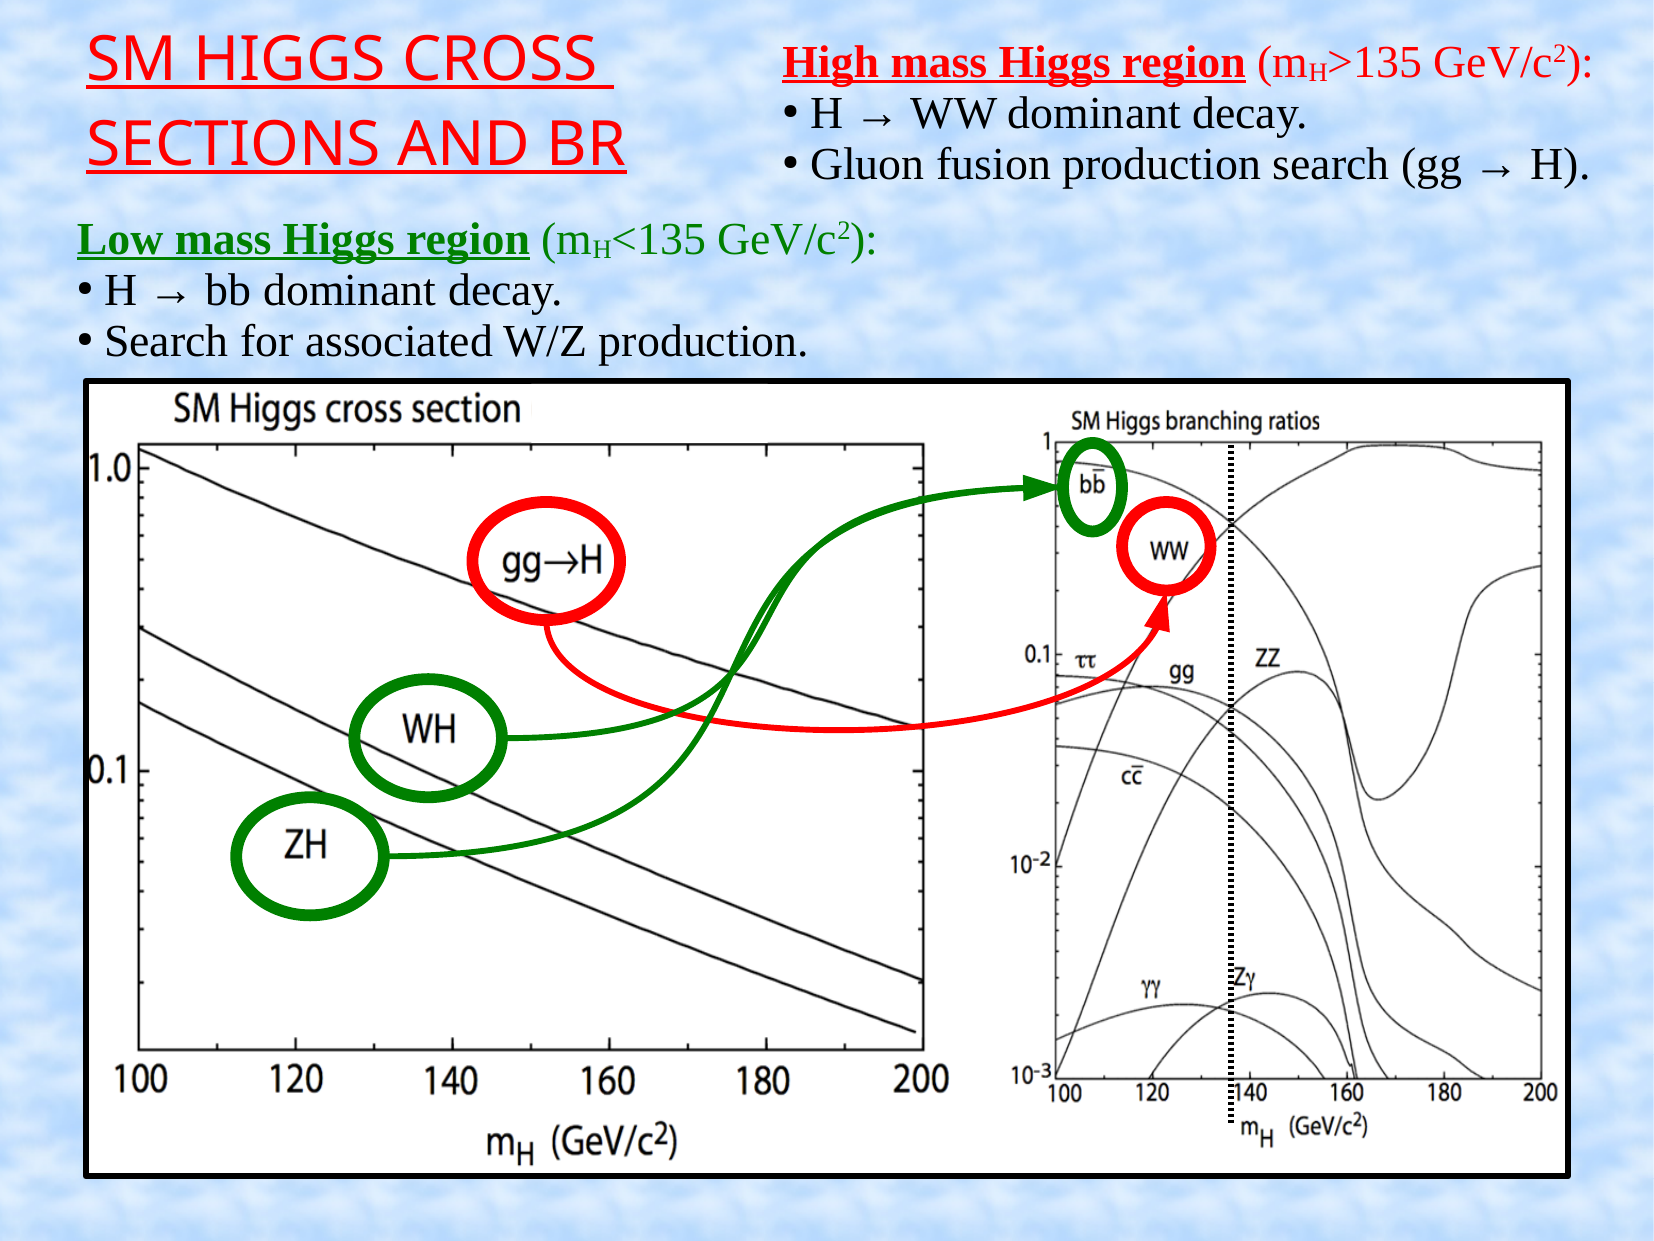

SM HIGGS CROSS
SECTIONS AND BR
High mass Higgs region (mH>135 GeV/c2):
 H → WW dominant decay.
 Gluon fusion production search (gg → H).
Low mass Higgs region (mH<135 GeV/c2):
 H → bb dominant decay.
 Search for associated W/Z production.
Bárbara Álvarez- U. de Oviedo
8